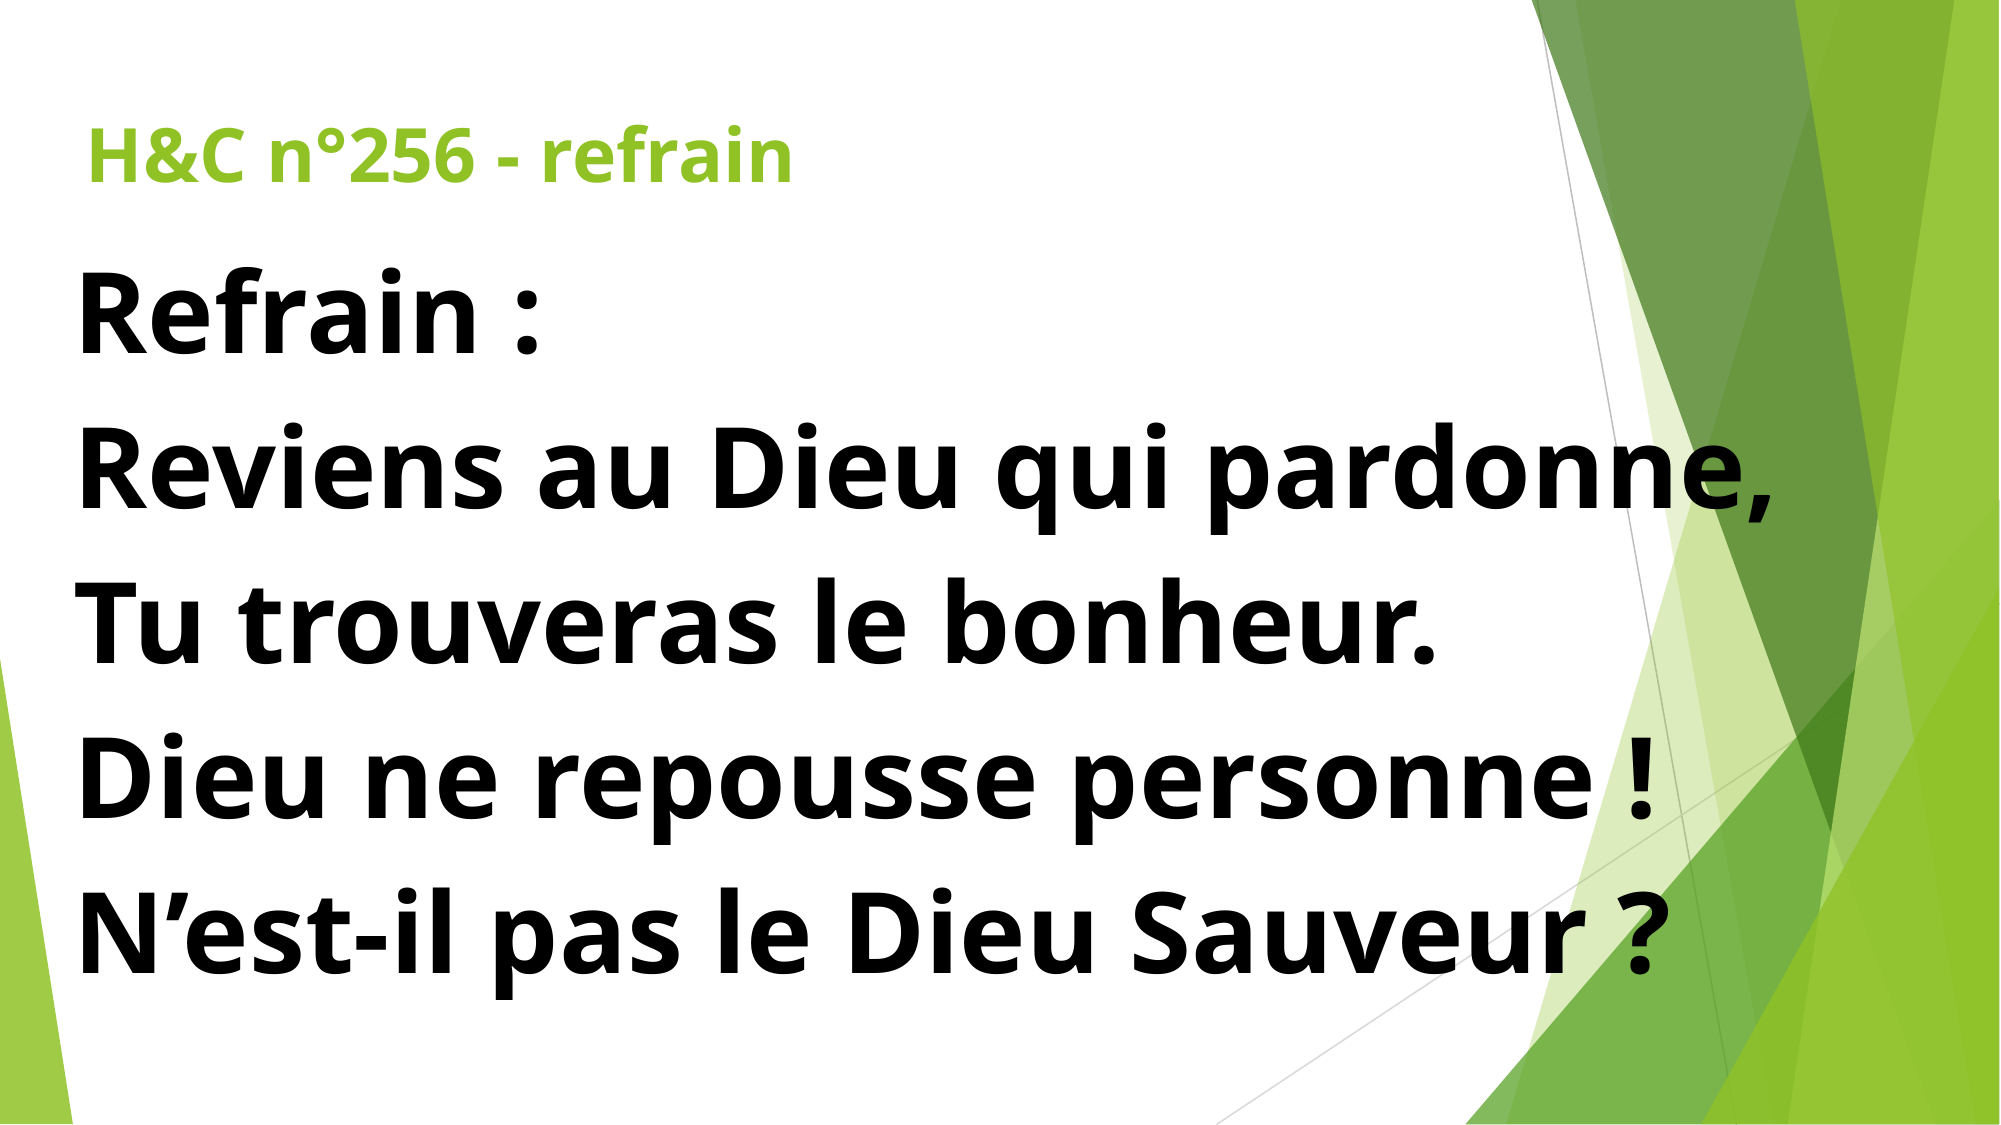

H&C n°256 - refrain
Refrain :
Reviens au Dieu qui pardonne,
Tu trouveras le bonheur.
Dieu ne repousse personne !
N’est-il pas le Dieu Sauveur ?